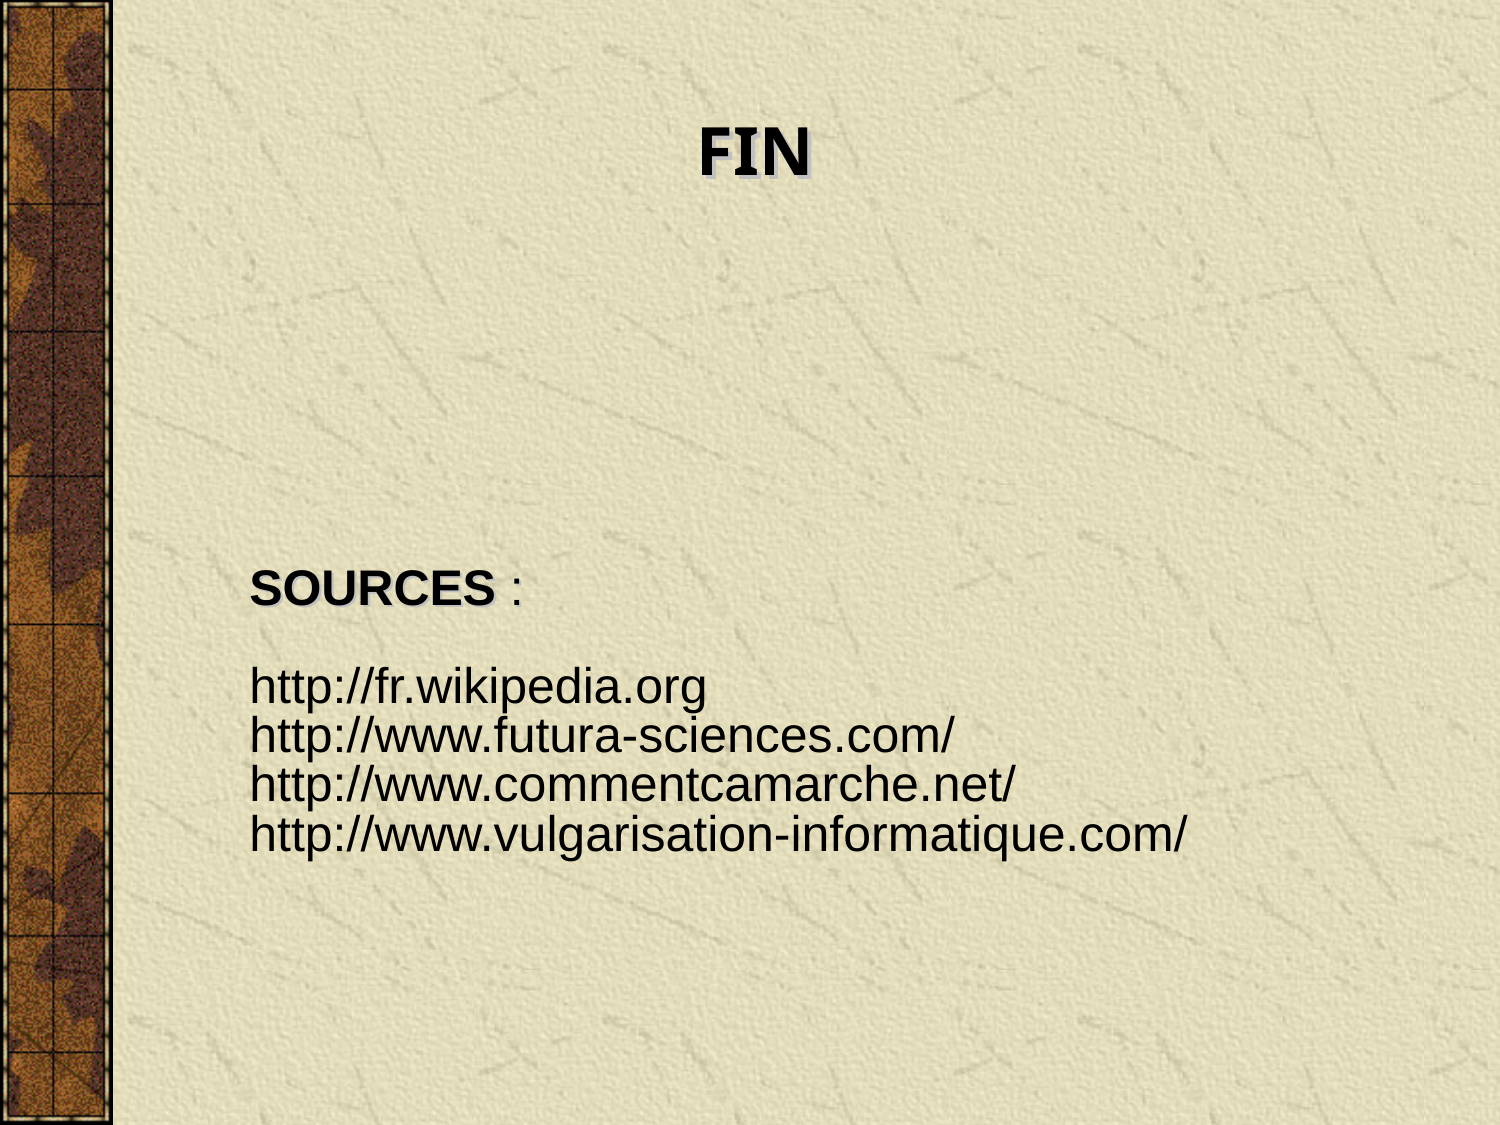

FIN
SOURCES :
http://fr.wikipedia.org
http://www.futura-sciences.com/
http://www.commentcamarche.net/
http://www.vulgarisation-informatique.com/